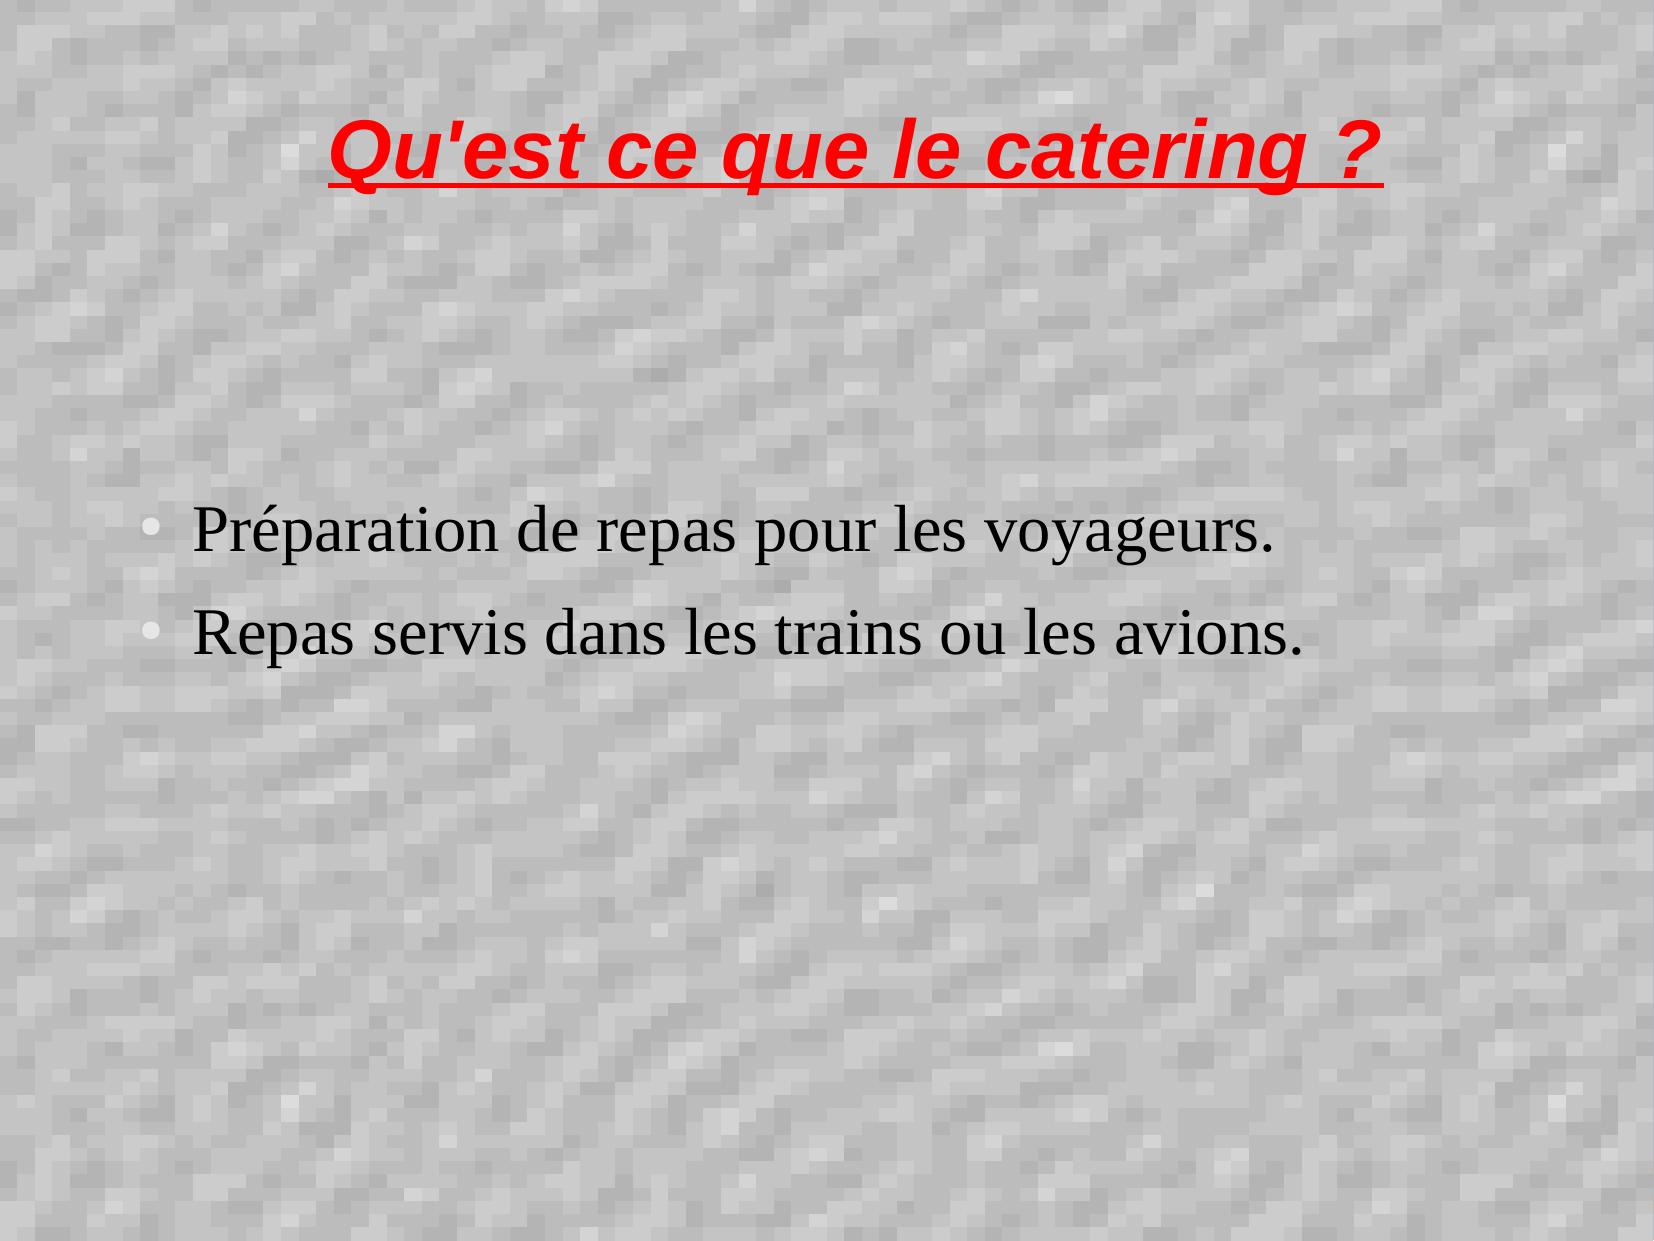

# Qu'est ce que le catering ?
Préparation de repas pour les voyageurs.
Repas servis dans les trains ou les avions.